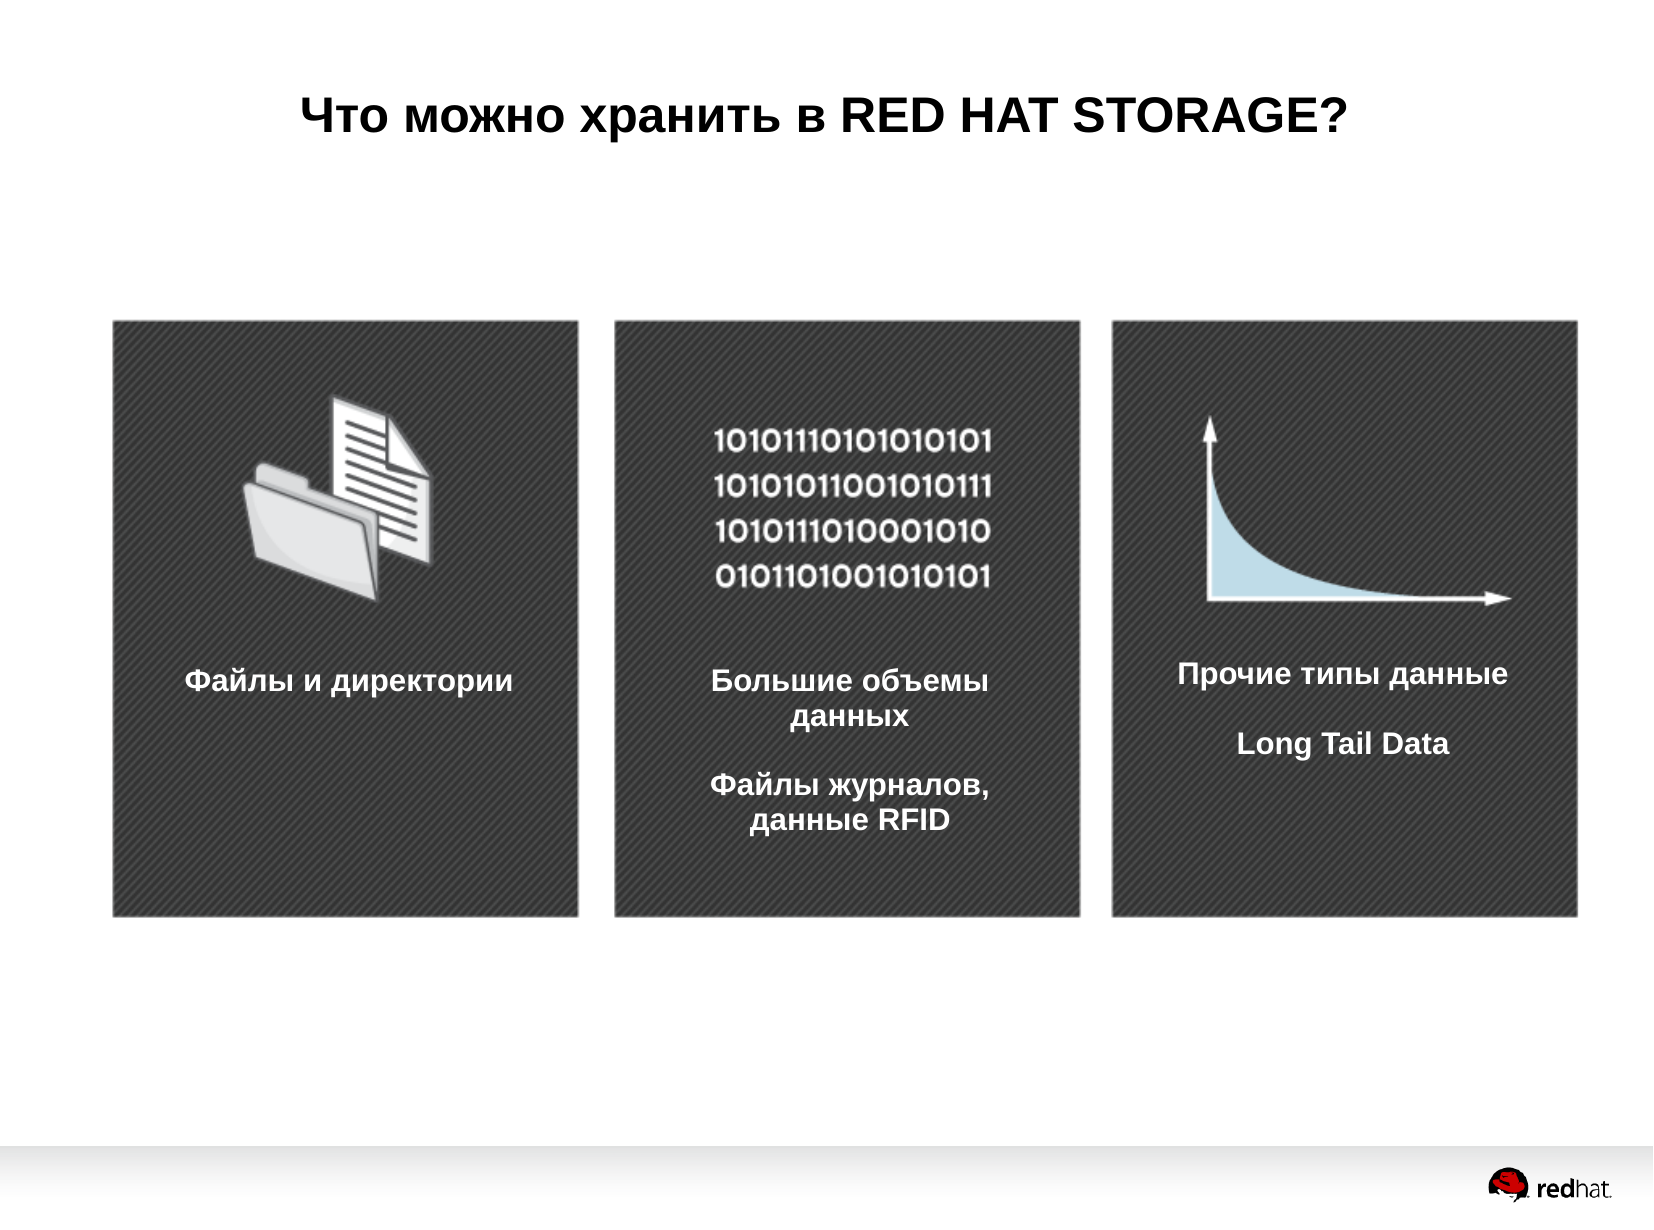

Что можно хранить в RED HAT STORAGE?
WHAT CAN BE STORED IN RED HAT STORAGE?
Прочие типы данные
Long Tail Data
Файлы и директории
Большие объемы данных
Файлы журналов, данные RFID